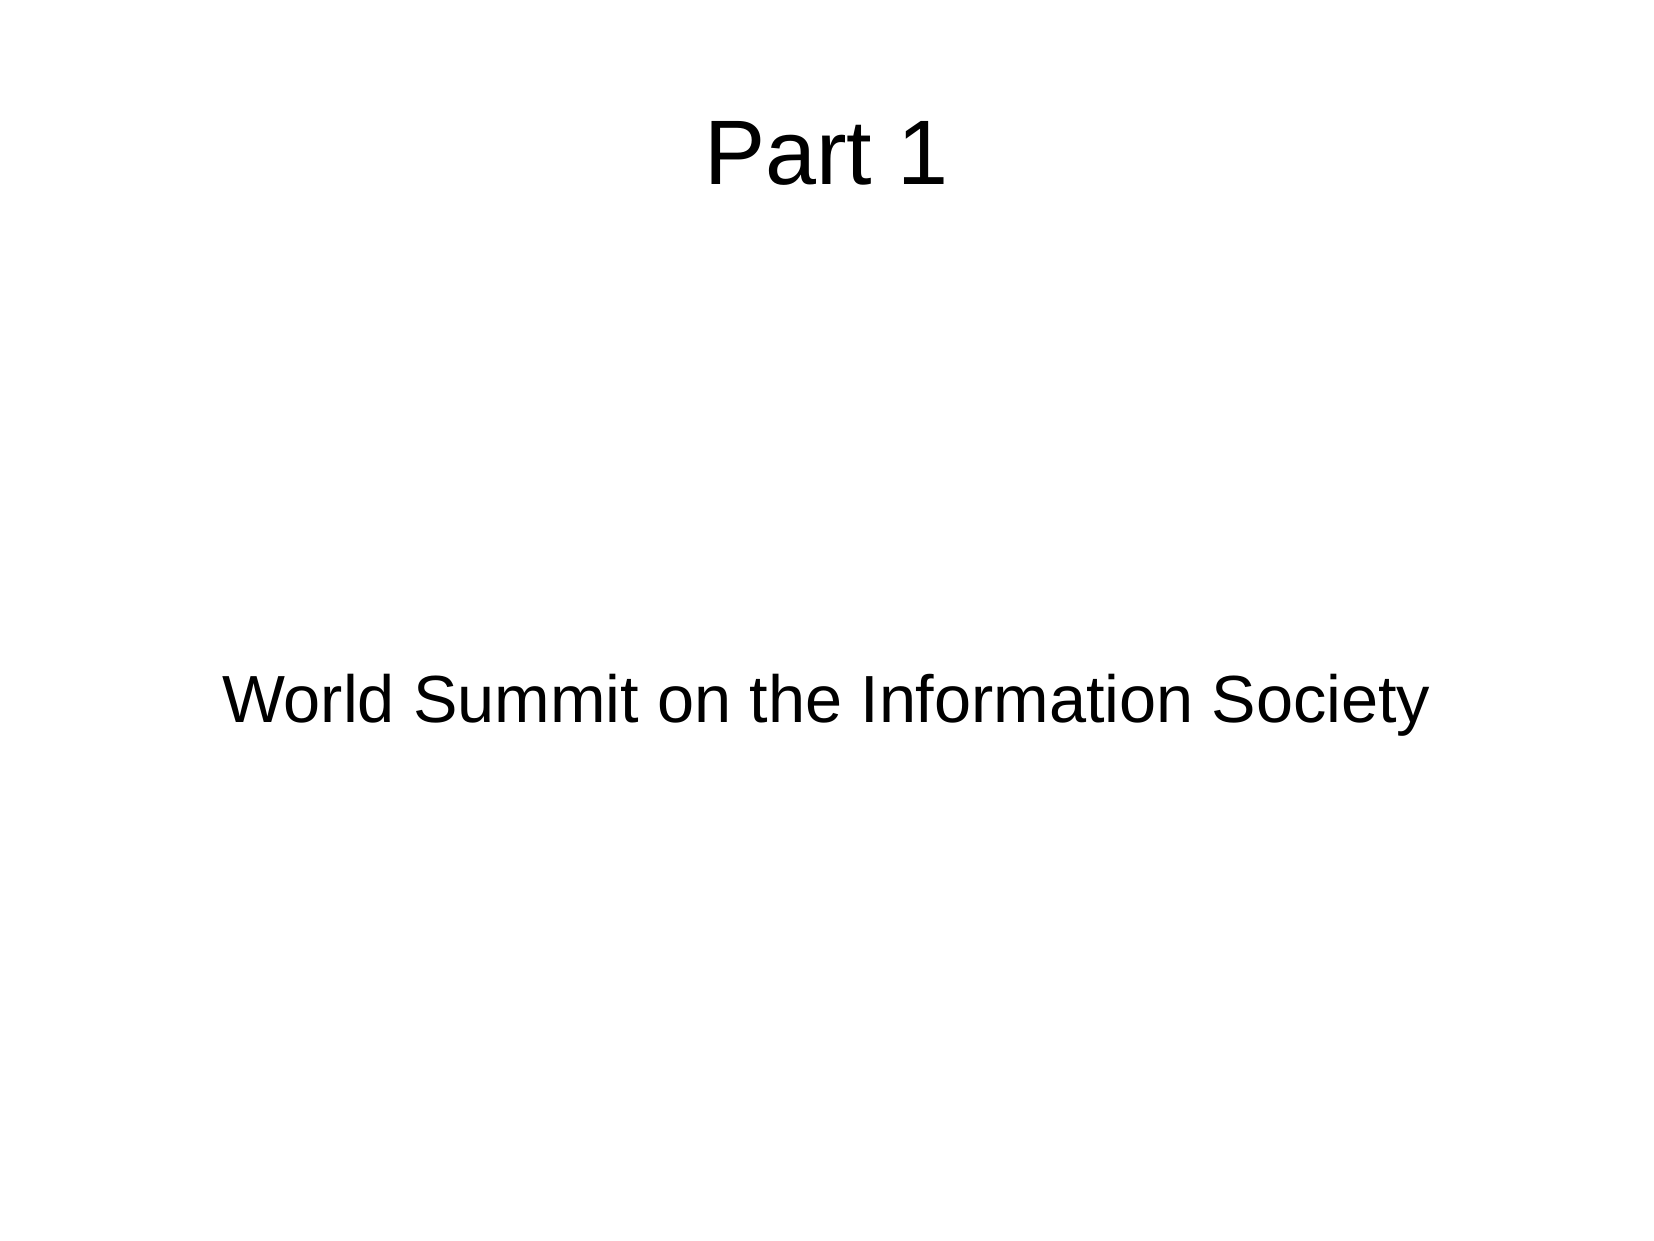

# Part 1
World Summit on the Information Society